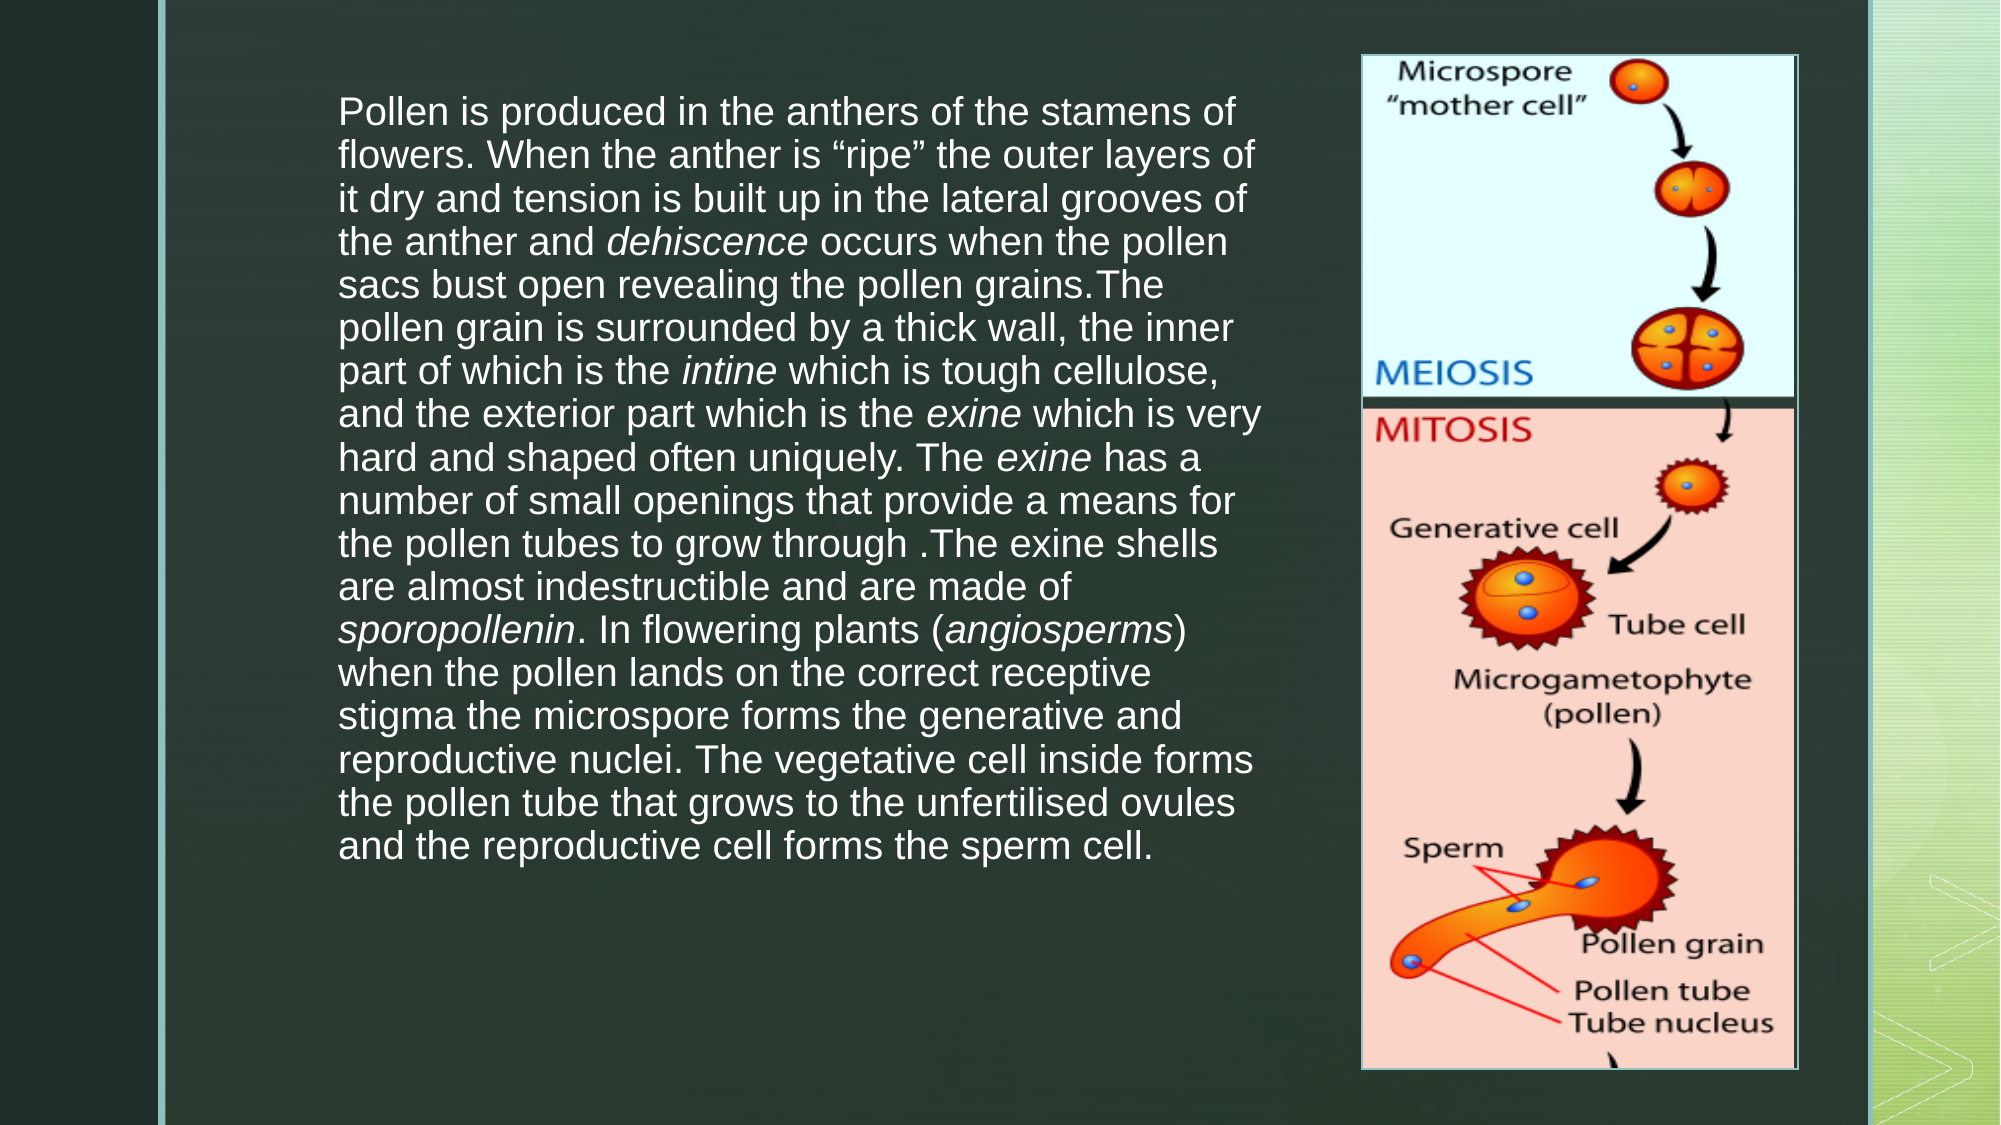

# Pollen is produced in the anthers of the stamens of flowers. When the anther is “ripe” the outer layers of it dry and tension is built up in the lateral grooves of the anther and dehiscence occurs when the pollen sacs bust open revealing the pollen grains.The pollen grain is surrounded by a thick wall, the inner part of which is the intine which is tough cellulose, and the exterior part which is the exine which is very hard and shaped often uniquely. The exine has a number of small openings that provide a means for the pollen tubes to grow through .The exine shells are almost indestructible and are made of sporopollenin. In flowering plants (angiosperms) when the pollen lands on the correct receptive stigma the microspore forms the generative and reproductive nuclei. The vegetative cell inside forms the pollen tube that grows to the unfertilised ovules and the reproductive cell forms the sperm cell.
z